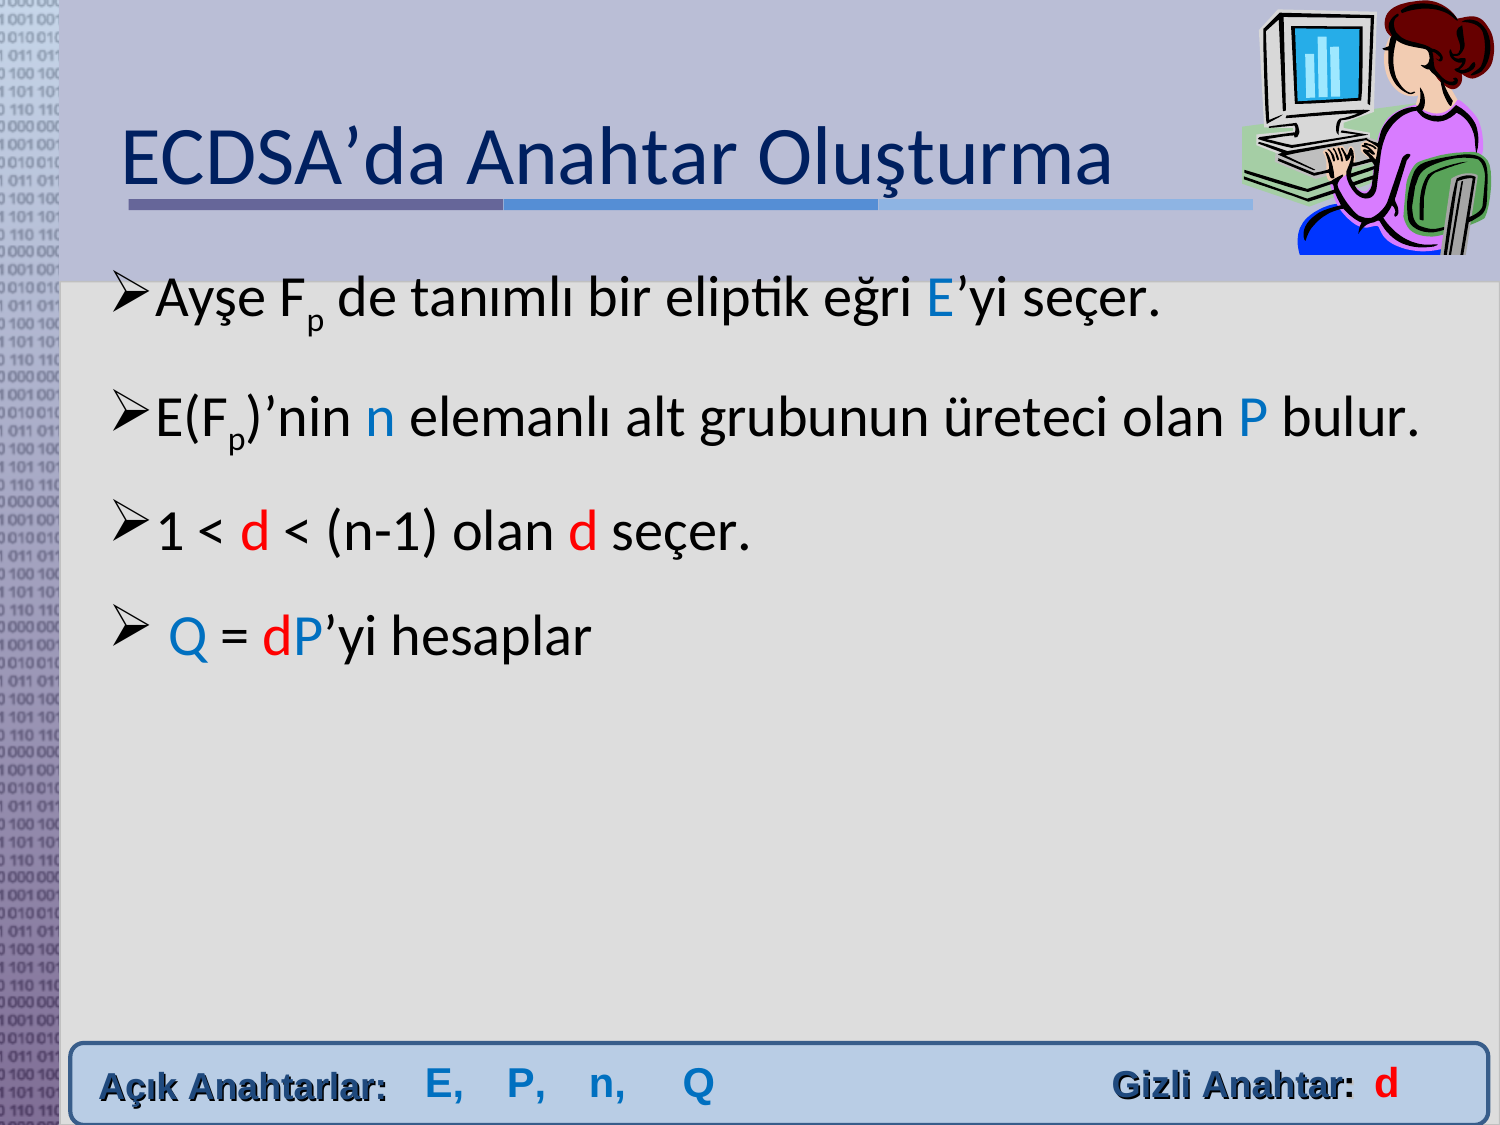

ECDSA’da Anahtar Oluşturma
Ayşe Fp de tanımlı bir eliptik eğri E’yi seçer.
E(Fp)’nin n elemanlı alt grubunun üreteci olan P bulur.
1 < d < (n-1) olan d seçer.
 Q = dP’yi hesaplar
E,
P,
n,
Q
d
Gizli Anahtar:
Açık Anahtarlar: